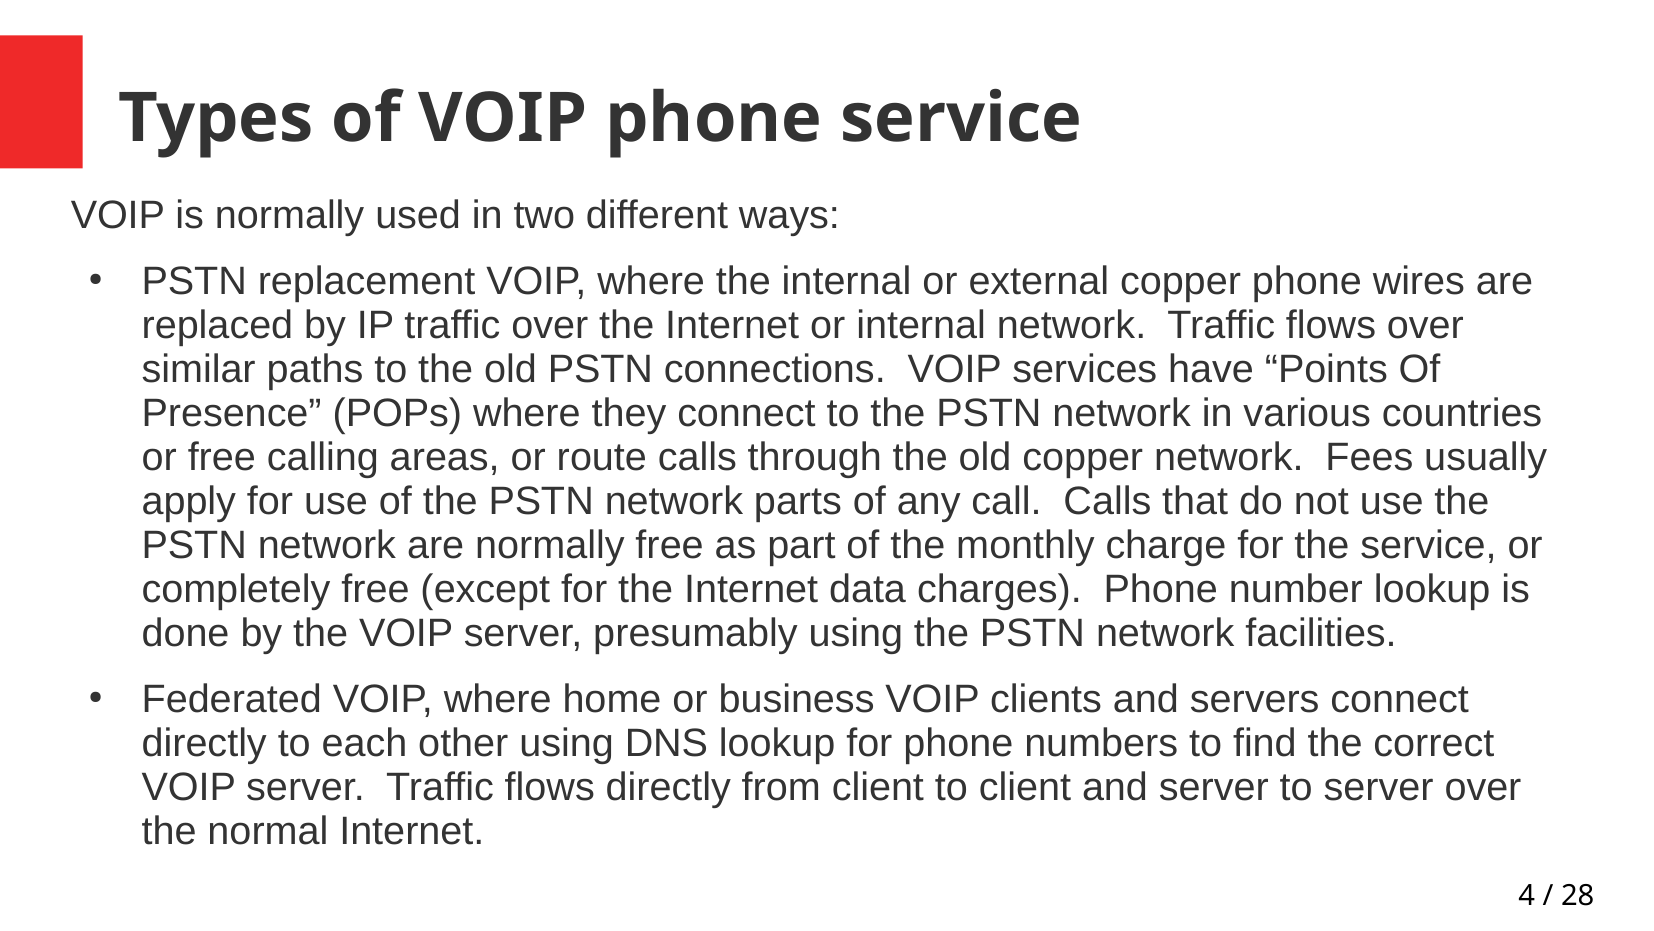

# Types of VOIP phone service
VOIP is normally used in two different ways:
PSTN replacement VOIP, where the internal or external copper phone wires are replaced by IP traffic over the Internet or internal network. Traffic flows over similar paths to the old PSTN connections. VOIP services have “Points Of Presence” (POPs) where they connect to the PSTN network in various countries or free calling areas, or route calls through the old copper network. Fees usually apply for use of the PSTN network parts of any call. Calls that do not use the PSTN network are normally free as part of the monthly charge for the service, or completely free (except for the Internet data charges). Phone number lookup is done by the VOIP server, presumably using the PSTN network facilities.
Federated VOIP, where home or business VOIP clients and servers connect directly to each other using DNS lookup for phone numbers to find the correct VOIP server. Traffic flows directly from client to client and server to server over the normal Internet.
4